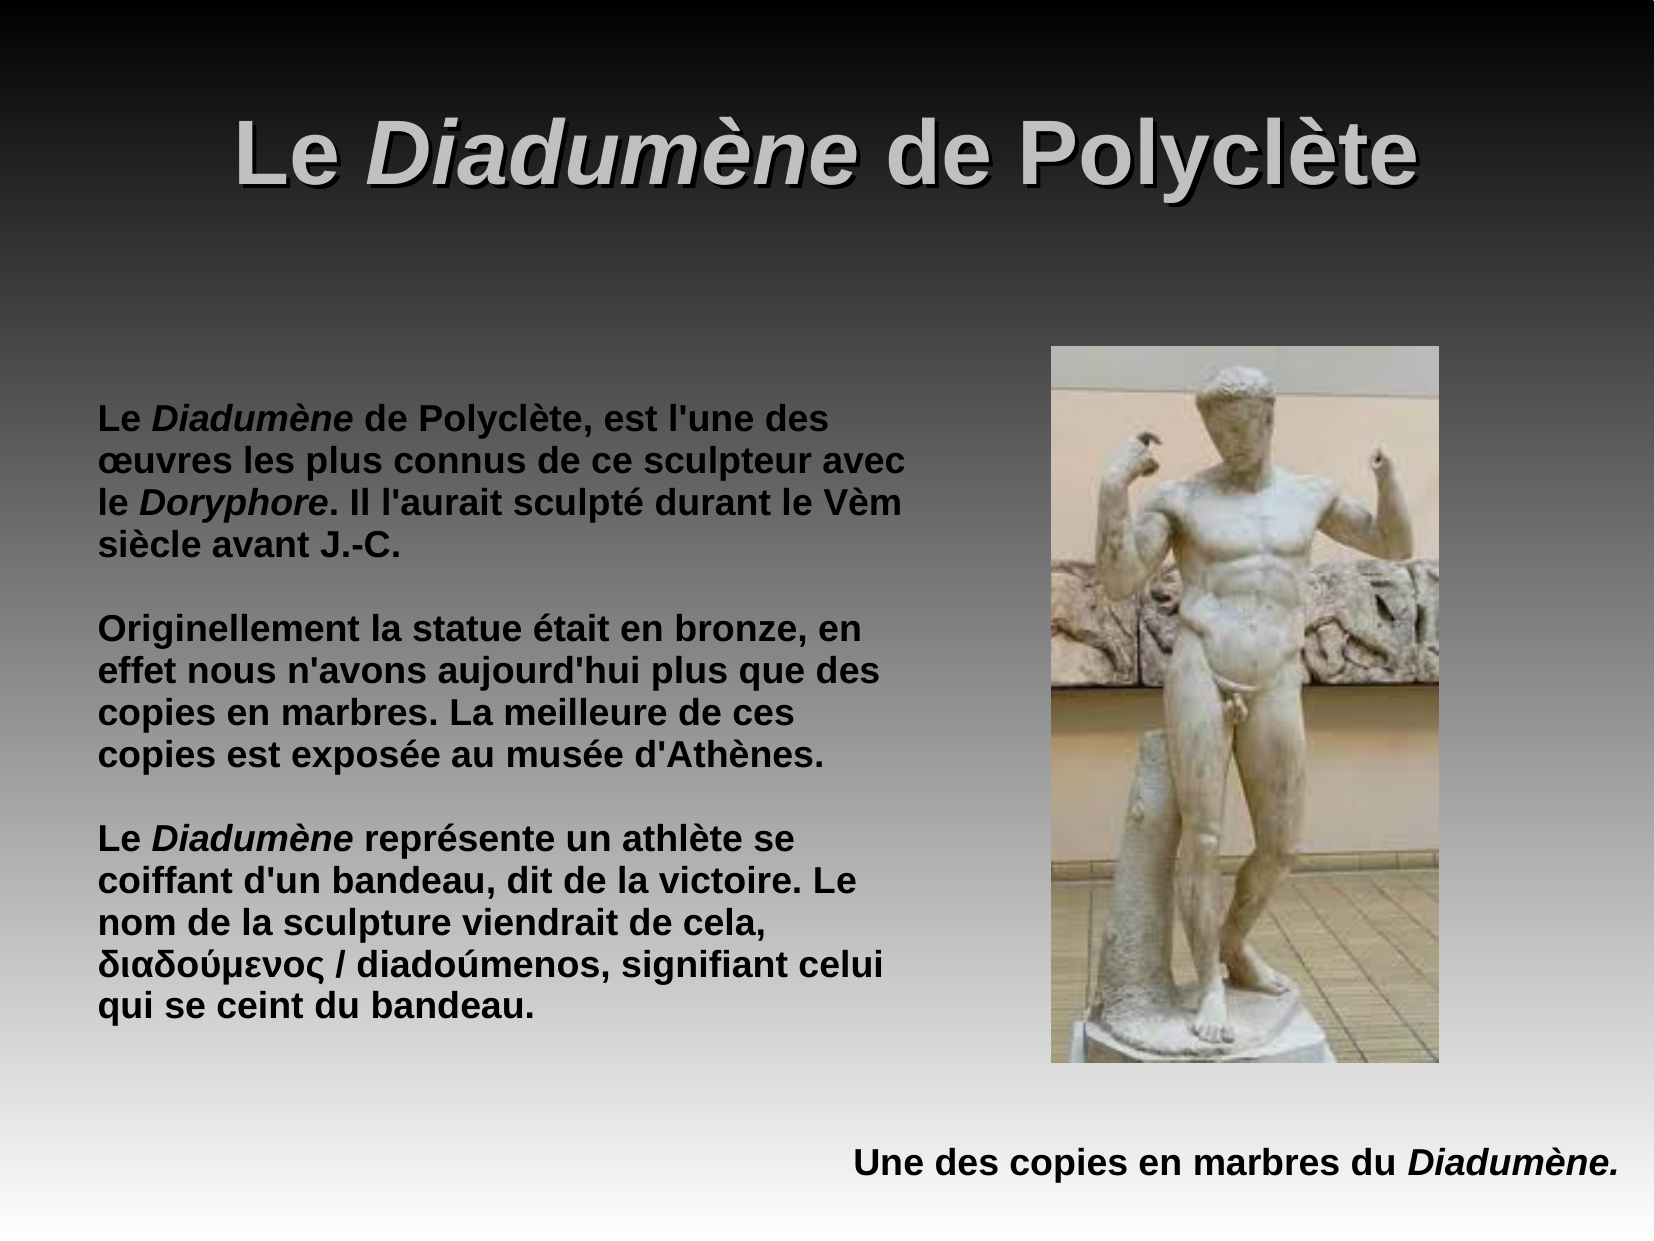

# Le Diadumène de Polyclète
Le Diadumène de Polyclète, est l'une des œuvres les plus connus de ce sculpteur avec le Doryphore. Il l'aurait sculpté durant le Vèm siècle avant J.-C.
Originellement la statue était en bronze, en effet nous n'avons aujourd'hui plus que des copies en marbres. La meilleure de ces copies est exposée au musée d'Athènes.
Le Diadumène représente un athlète se coiffant d'un bandeau, dit de la victoire. Le nom de la sculpture viendrait de cela, διαδούμενος / diadoúmenos, signifiant celui qui se ceint du bandeau.
Une des copies en marbres du Diadumène.